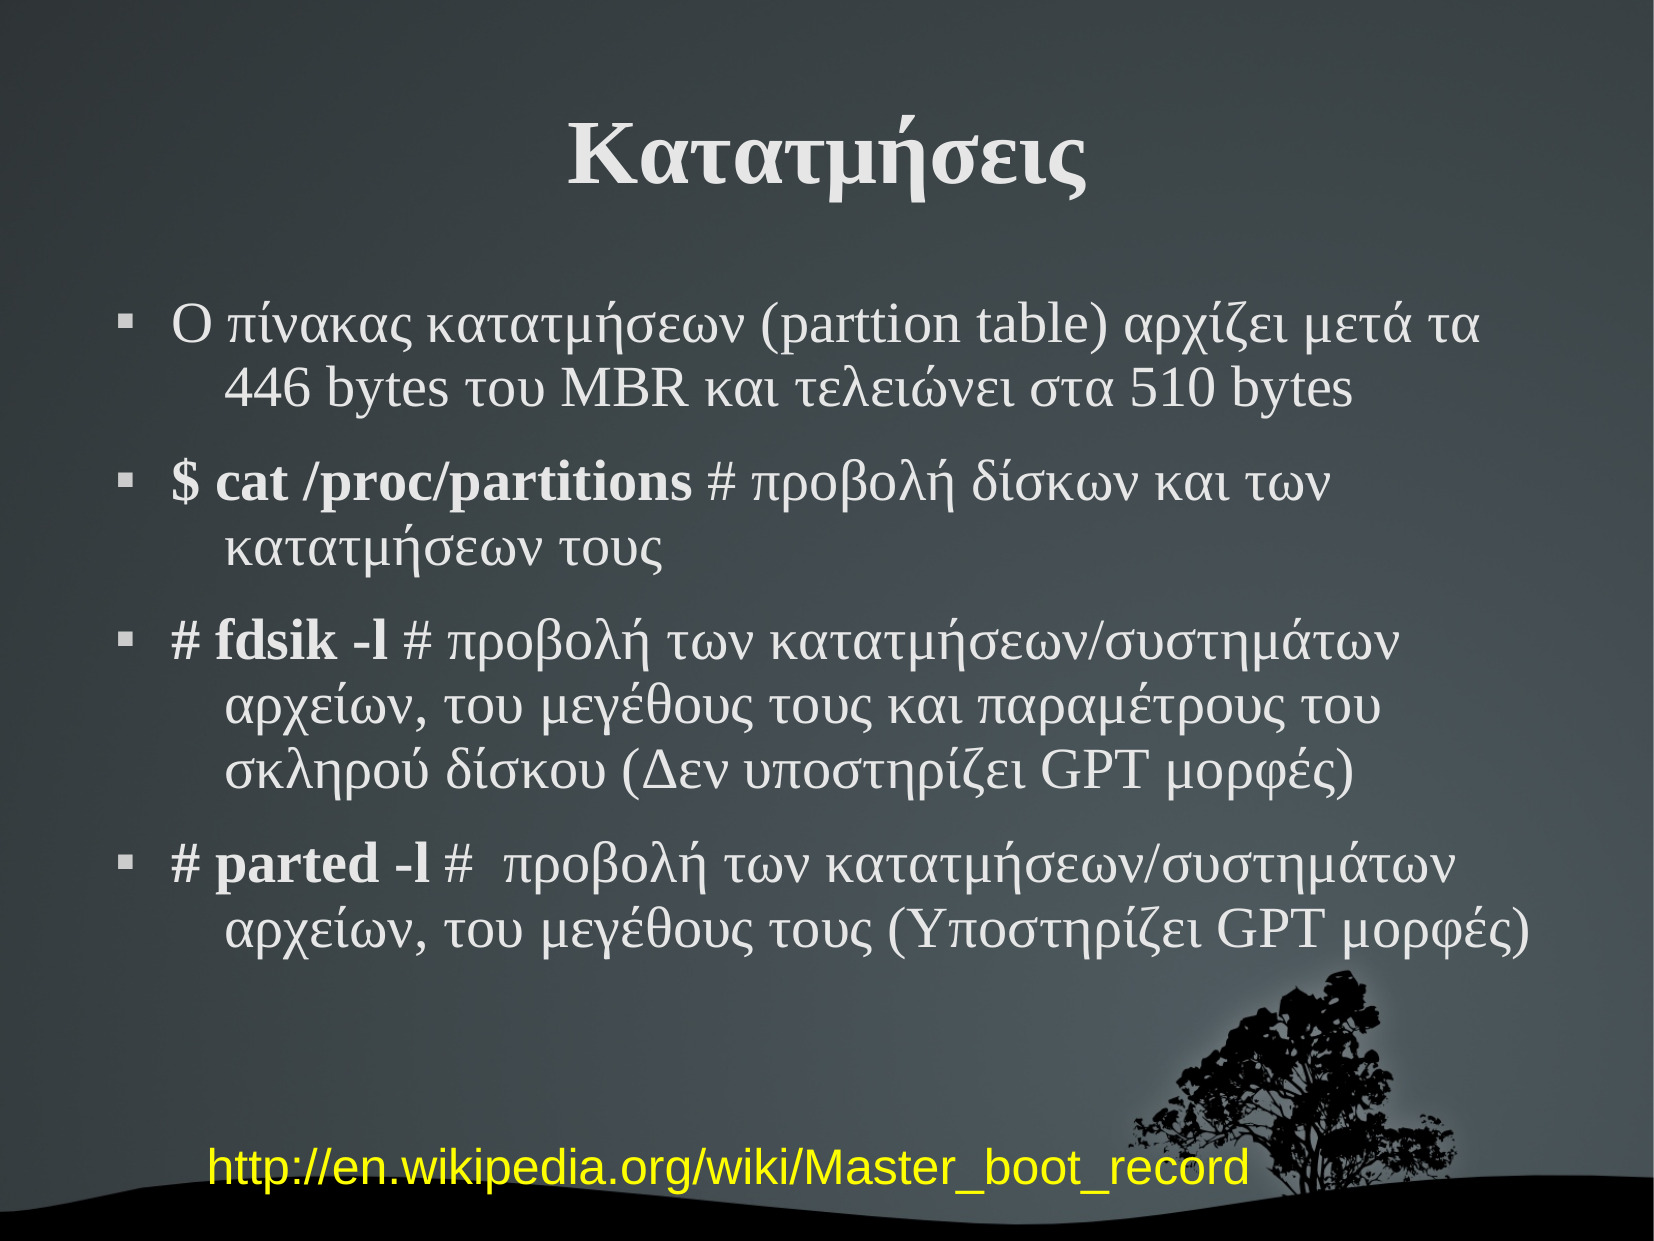

# Κατατμήσεις
Ο πίνακας κατατμήσεων (parttion table) αρχίζει μετά τα 446 bytes του MBR και τελειώνει στα 510 bytes
$ cat /proc/partitions # προβολή δίσκων και των κατατμήσεων τους
# fdsik -l # προβολή των κατατμήσεων/συστημάτων αρχείων, του μεγέθους τους και παραμέτρους του σκληρού δίσκου (Δεν υποστηρίζει GPT μορφές)
# parted -l # προβολή των κατατμήσεων/συστημάτων αρχείων, του μεγέθους τους (Yποστηρίζει GPT μορφές)
http://en.wikipedia.org/wiki/Master_boot_record